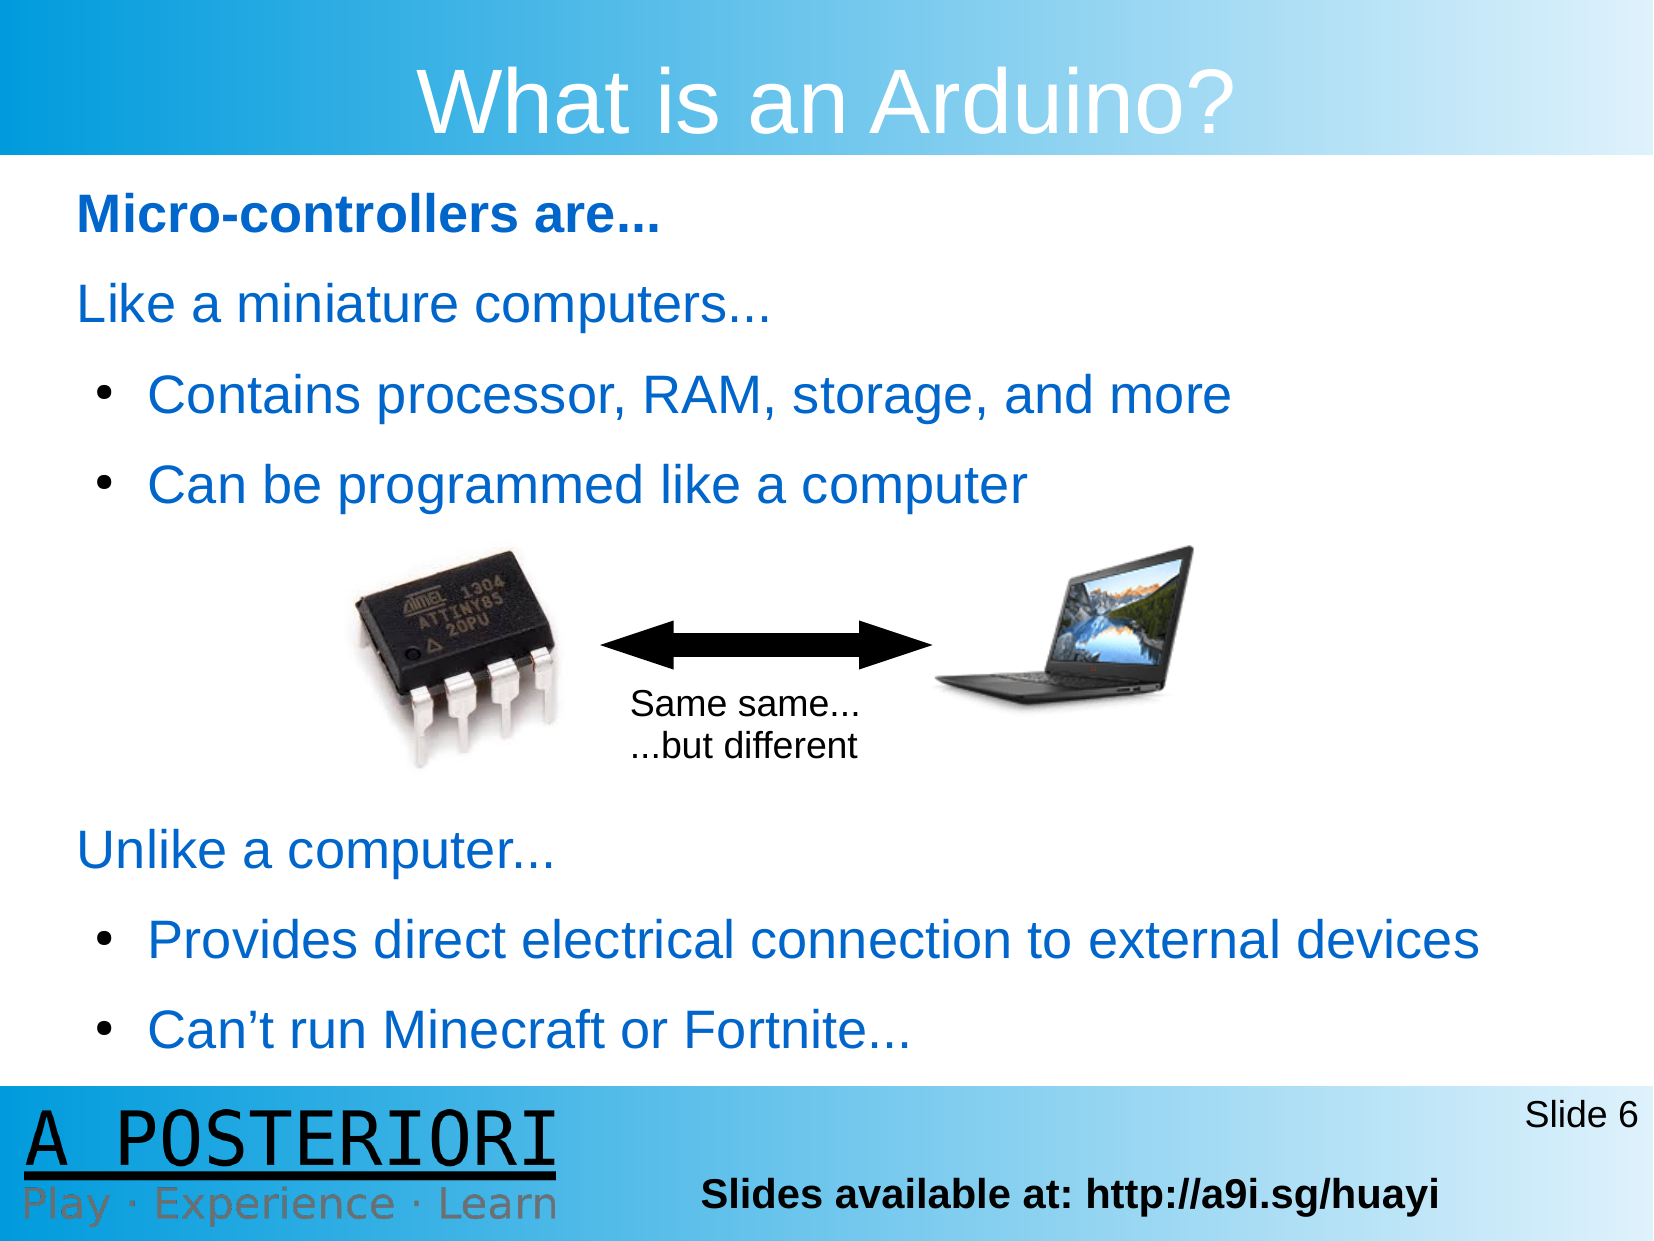

# What is an Arduino?
Micro-controllers are...
Like a miniature computers...
Contains processor, RAM, storage, and more
Can be programmed like a computer
Unlike a computer...
Provides direct electrical connection to external devices
Can’t run Minecraft or Fortnite...
Same same...
...but different